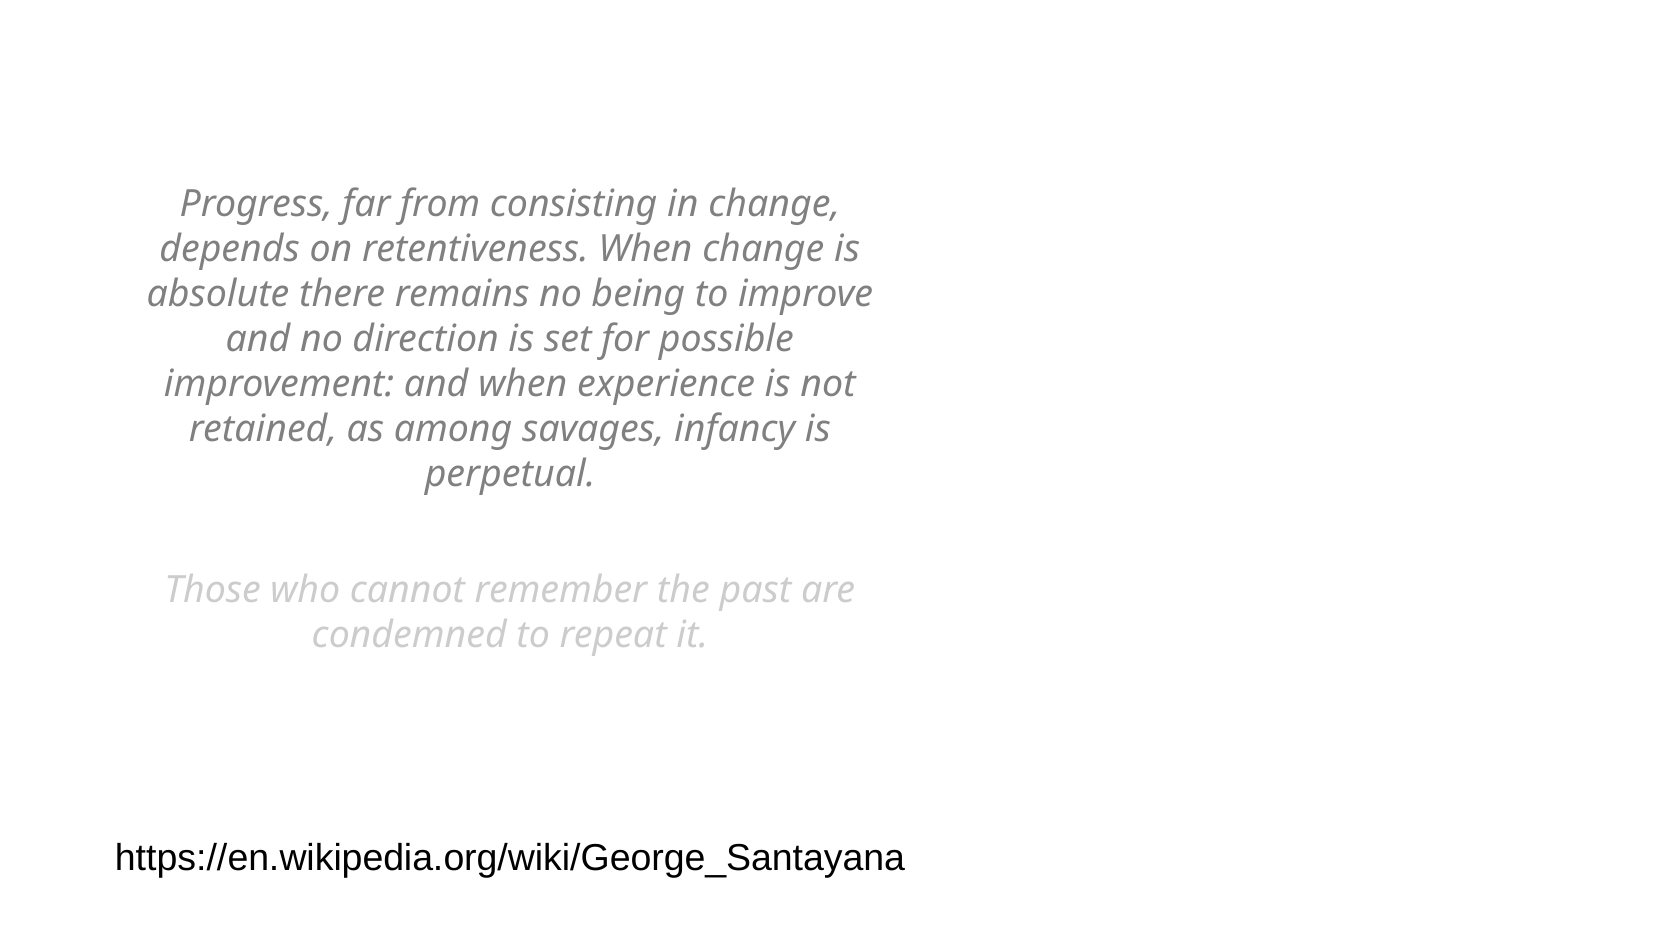

Progress, far from consisting in change, depends on retentiveness. When change is absolute there remains no being to improve and no direction is set for possible improvement: and when experience is not retained, as among savages, infancy is perpetual.
Those who cannot remember the past are condemned to repeat it.
https://en.wikipedia.org/wiki/George_Santayana